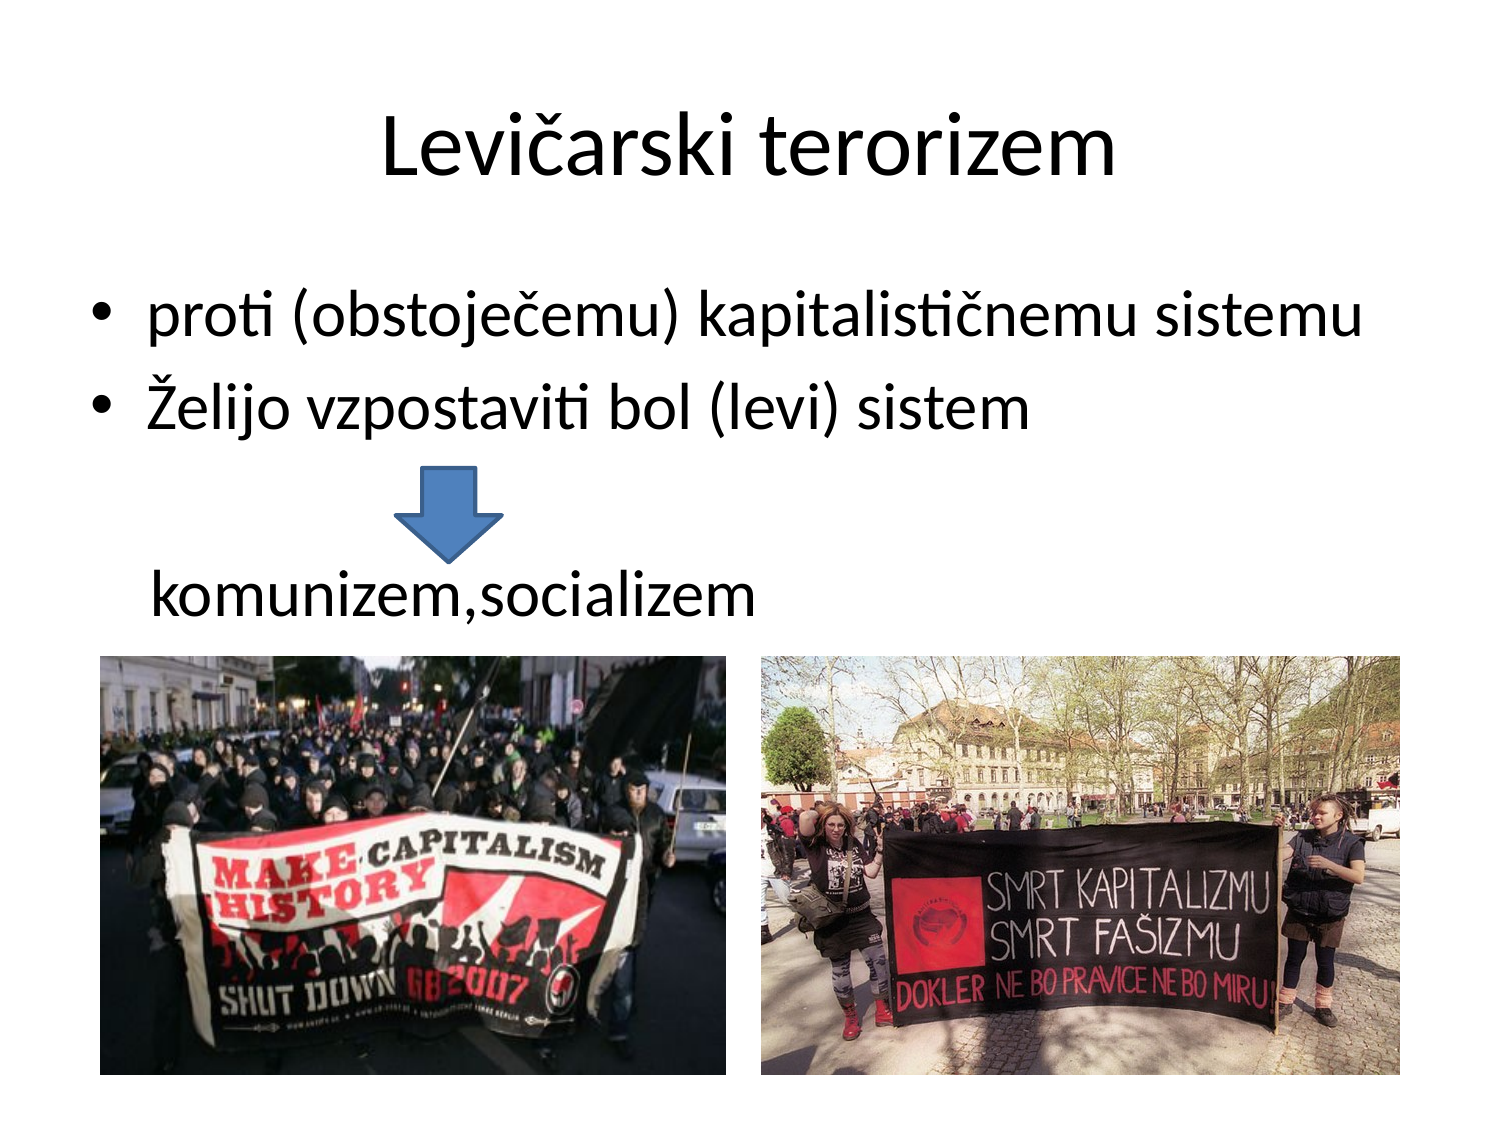

# Levičarski terorizem
proti (obstoječemu) kapitalističnemu sistemu
Želijo vzpostaviti bol (levi) sistem
 komunizem,socializem